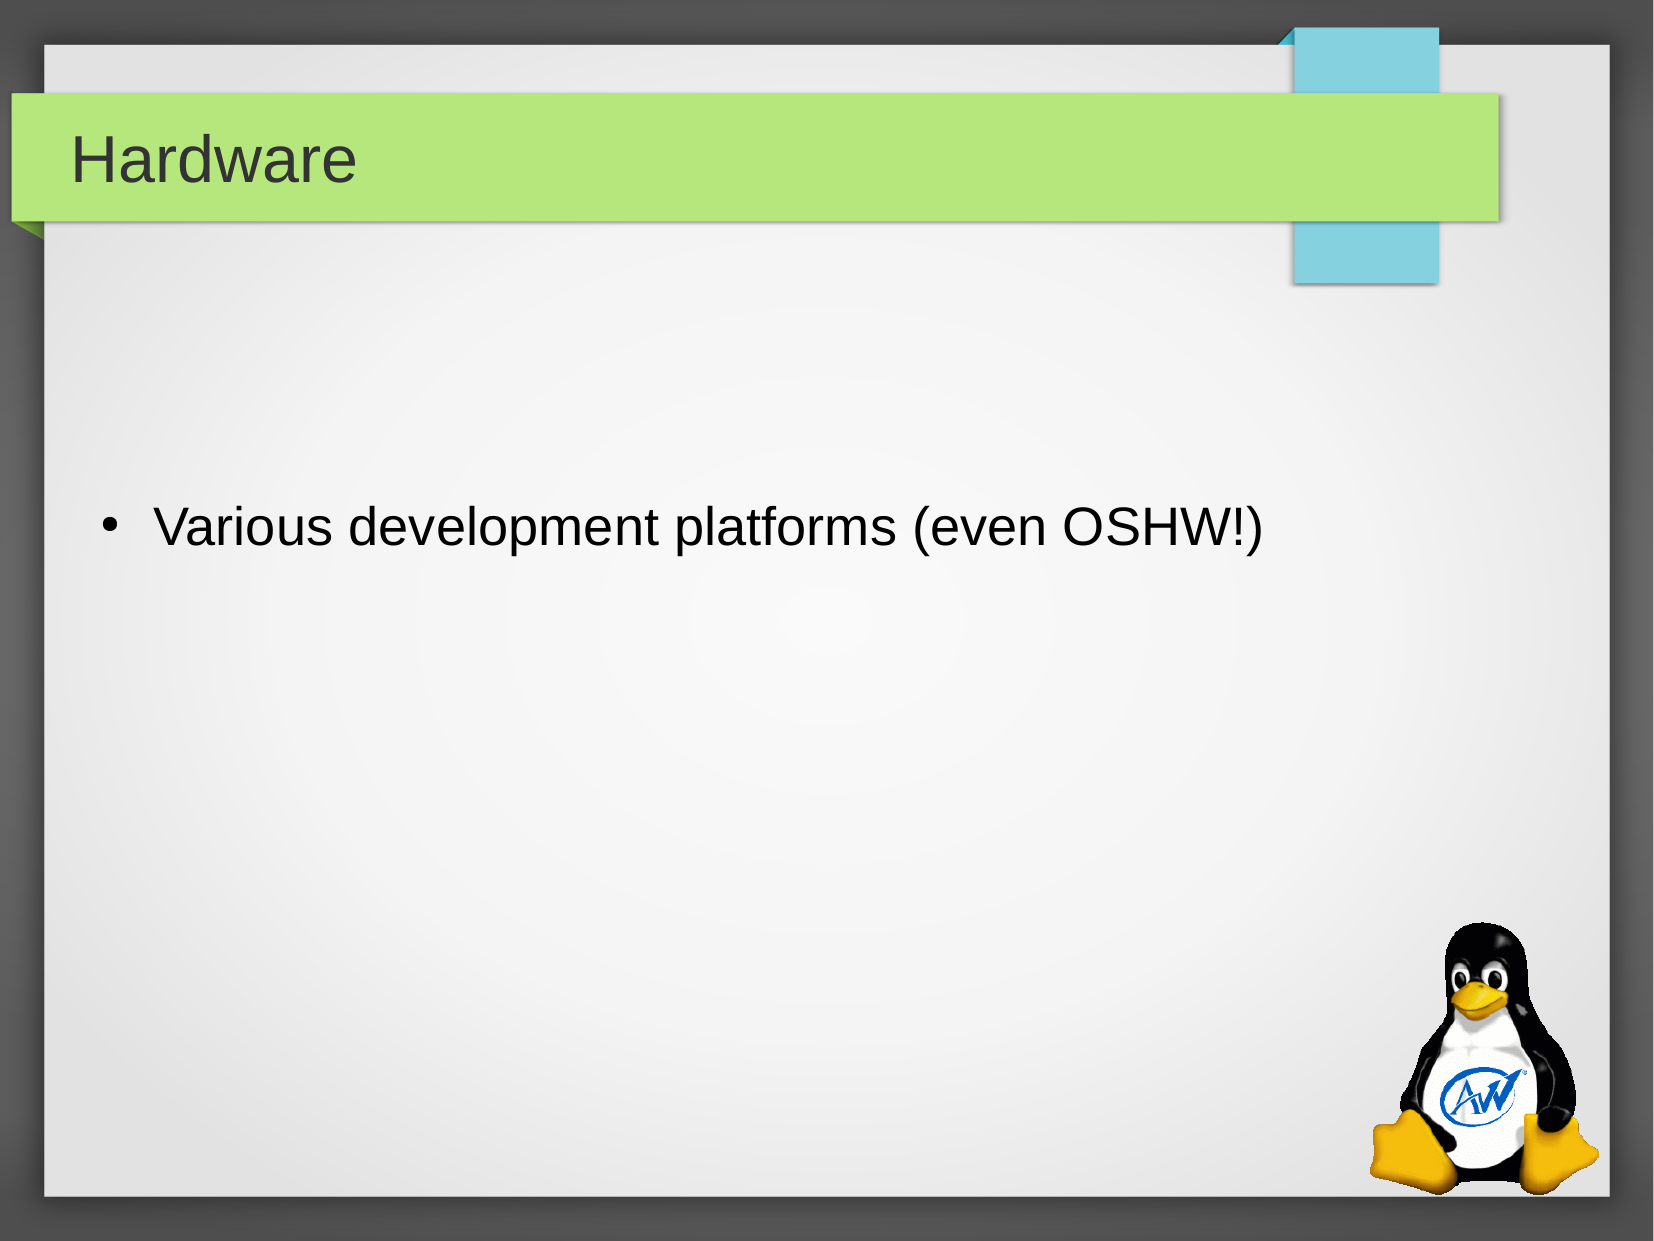

# Hardware
Various development platforms (even OSHW!)